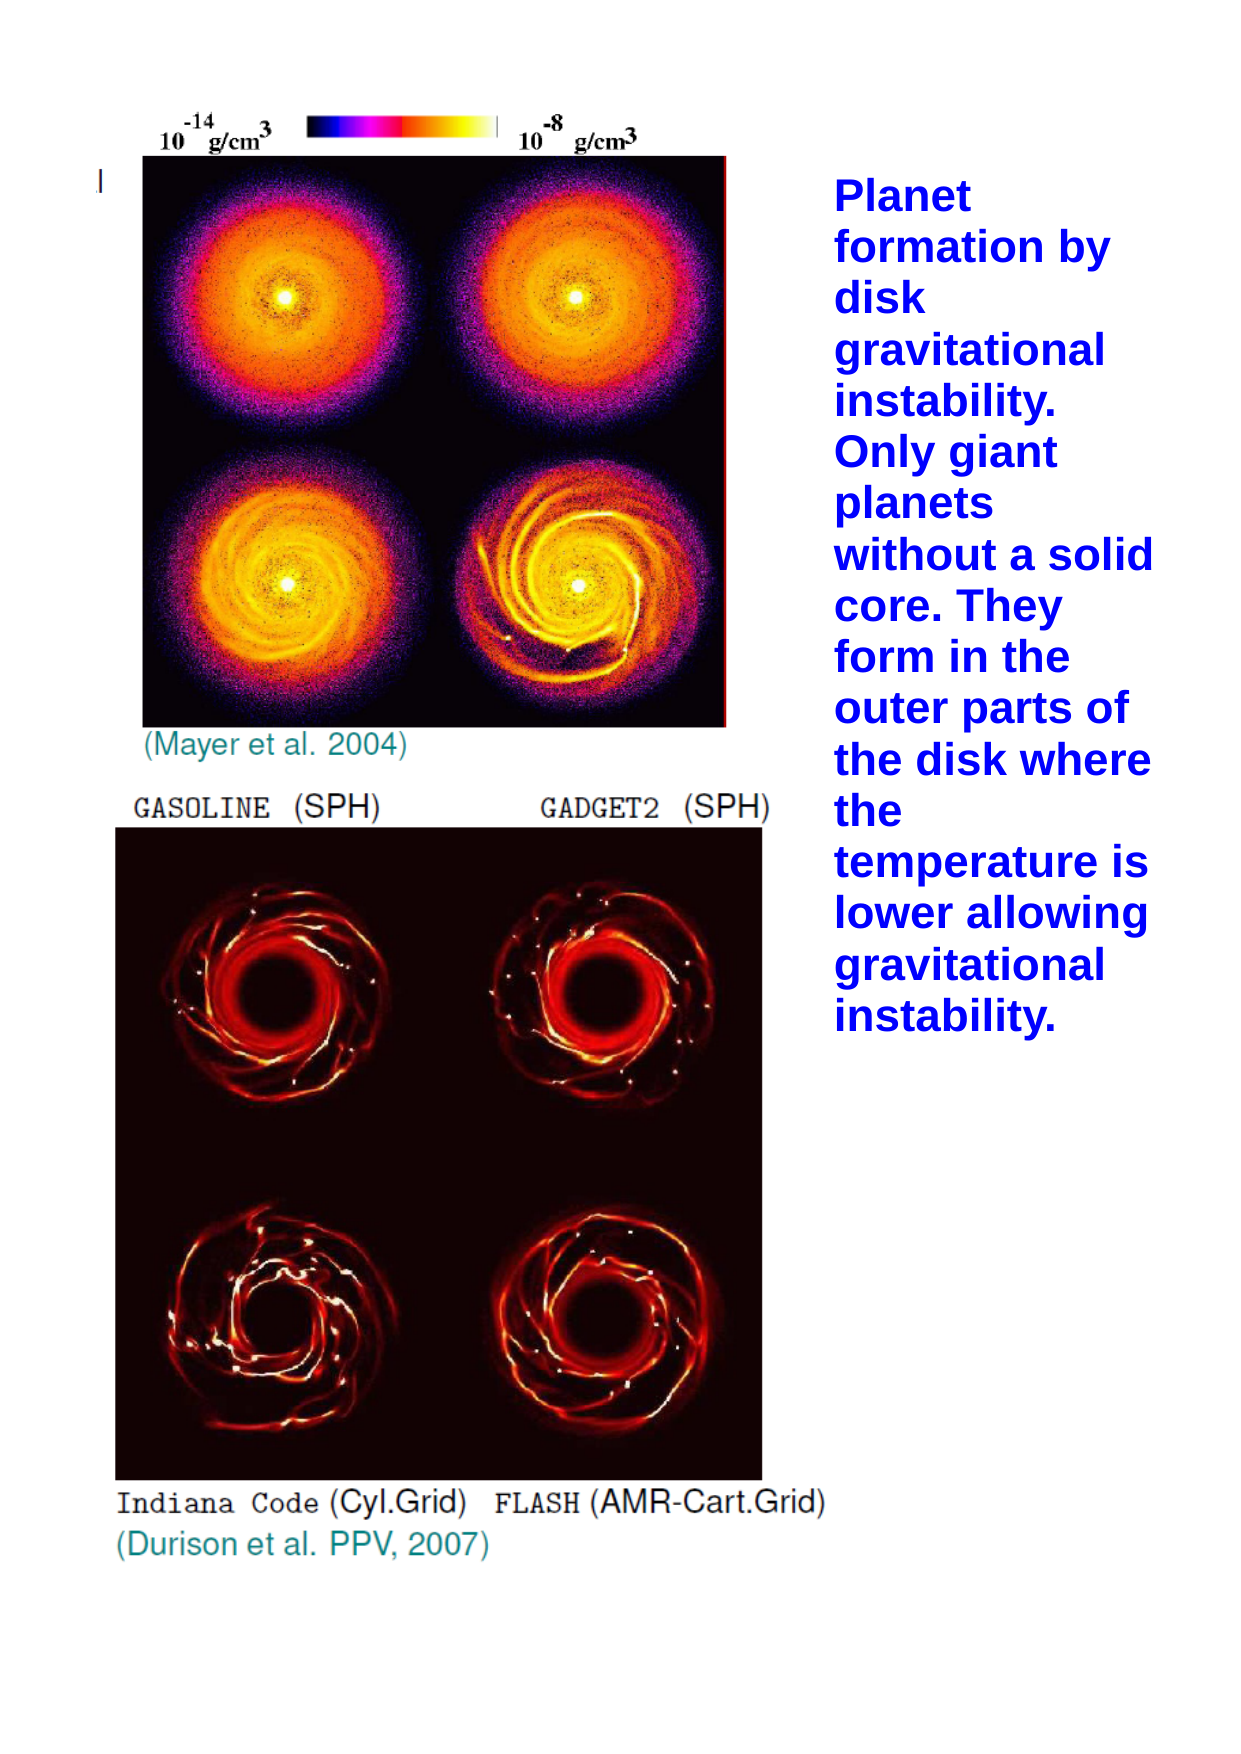

Planet formation by disk gravitational instability. Only giant planets without a solid core. They form in the outer parts of the disk where the temperature is lower allowing gravitational instability.